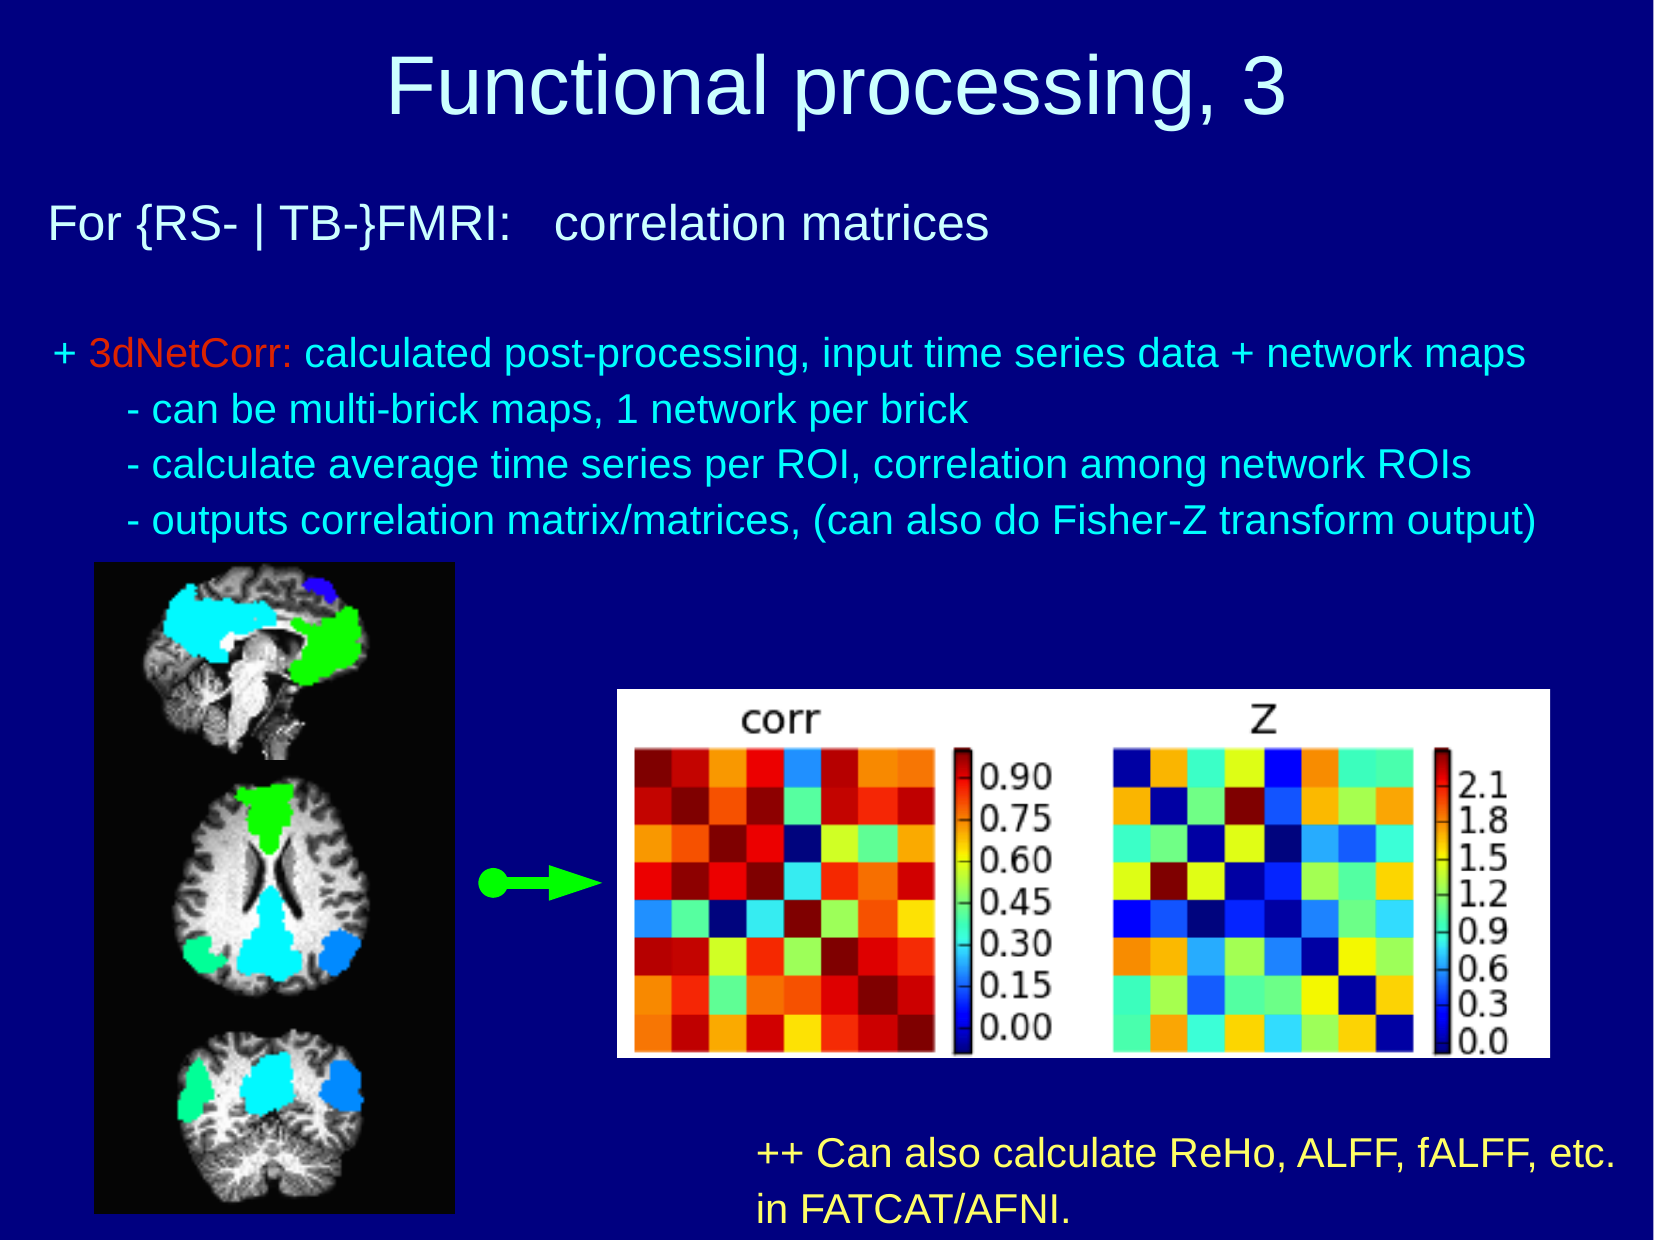

# Functional processing, 3
For {RS- | TB-}FMRI: correlation matrices
+ 3dNetCorr: calculated post-processing, input time series data + network maps
	- can be multi-brick maps, 1 network per brick
	- calculate average time series per ROI, correlation among network ROIs
	- outputs correlation matrix/matrices, (can also do Fisher-Z transform output)
++ Can also calculate ReHo, ALFF, fALFF, etc. in FATCAT/AFNI.